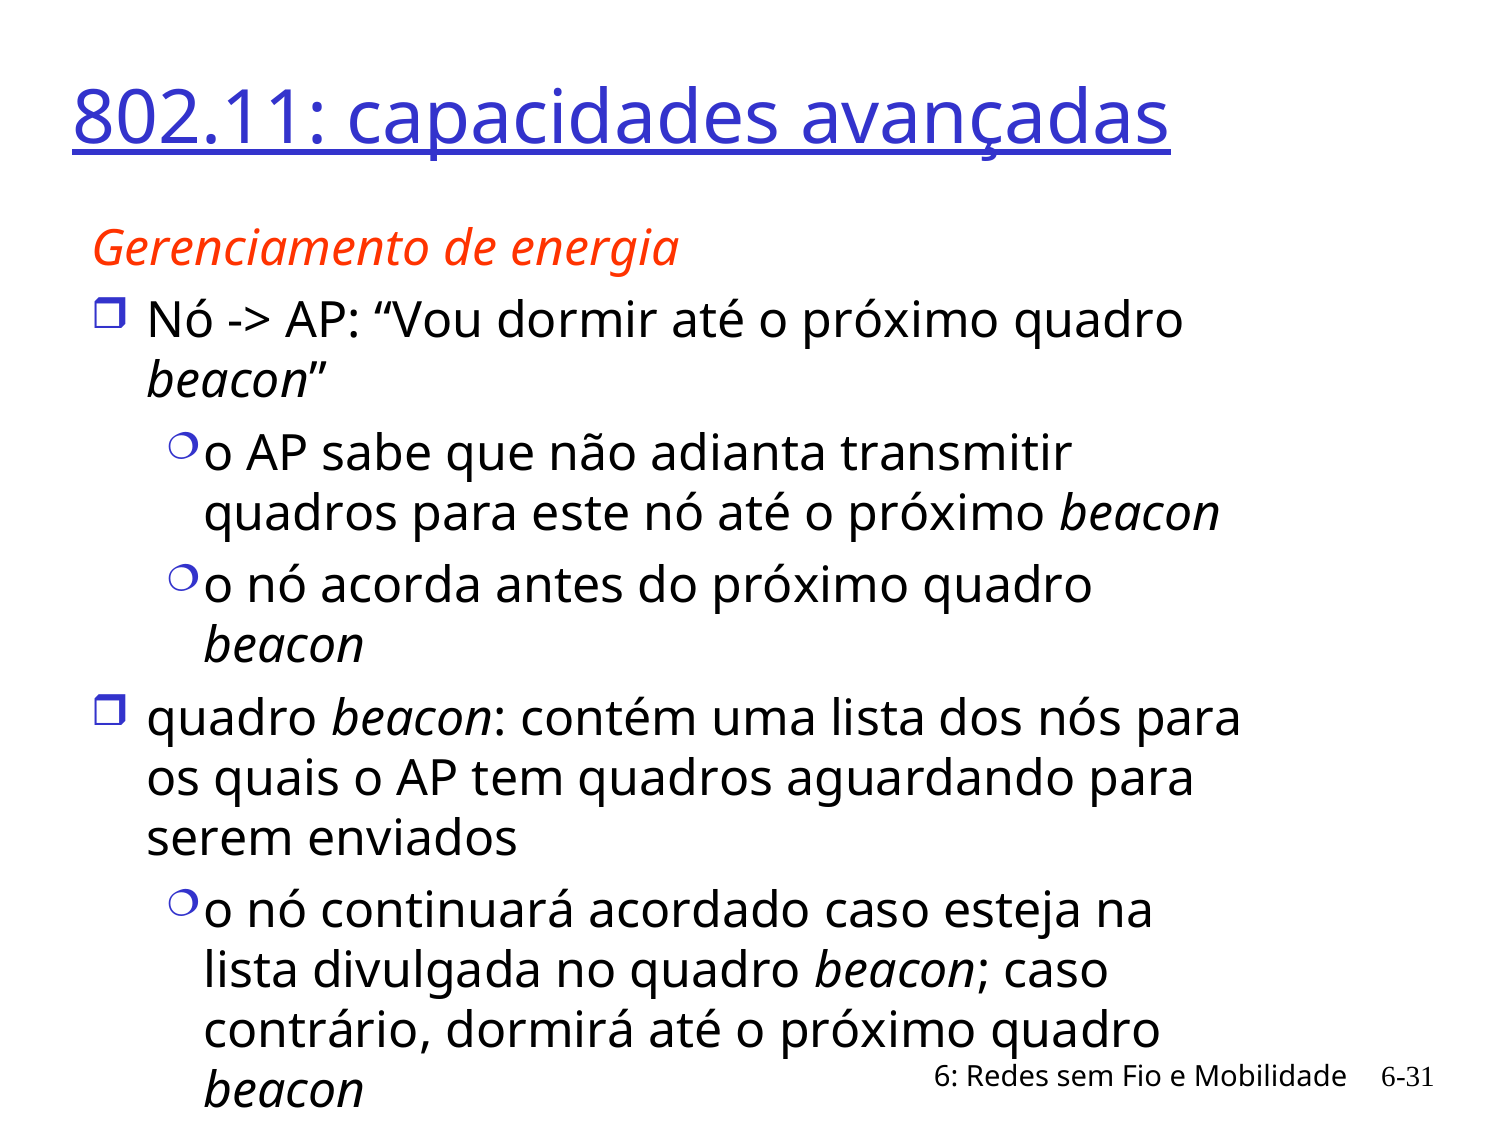

802.11: capacidades avançadas
Gerenciamento de energia
Nó -> AP: “Vou dormir até o próximo quadro beacon”
o AP sabe que não adianta transmitir quadros para este nó até o próximo beacon
o nó acorda antes do próximo quadro beacon
quadro beacon: contém uma lista dos nós para os quais o AP tem quadros aguardando para serem enviados
o nó continuará acordado caso esteja na lista divulgada no quadro beacon; caso contrário, dormirá até o próximo quadro beacon
6: Redes sem Fio e Mobilidade